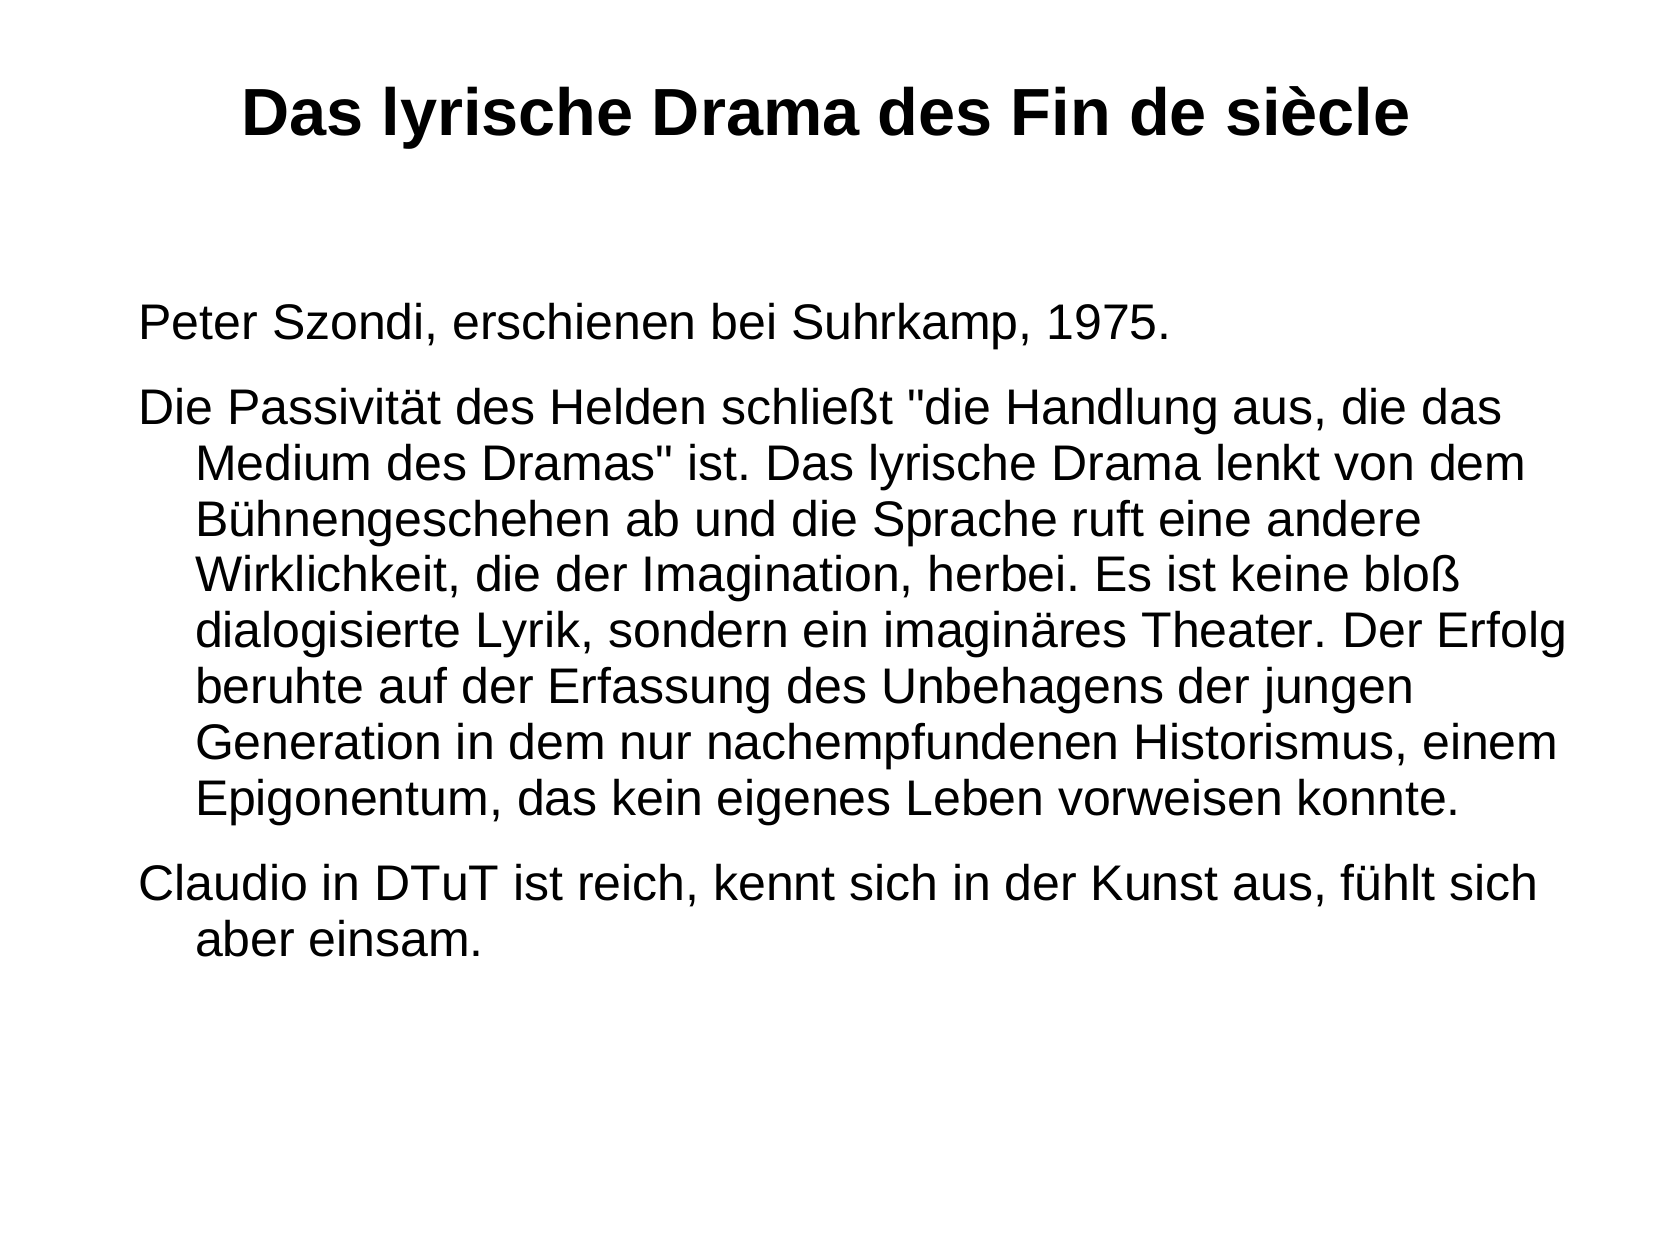

# Das lyrische Drama des Fin de siècle
Peter Szondi, erschienen bei Suhrkamp, 1975.
Die Passivität des Helden schließt "die Handlung aus, die das Medium des Dramas" ist. Das lyrische Drama lenkt von dem Bühnengeschehen ab und die Sprache ruft eine andere Wirklichkeit, die der Imagination, herbei. Es ist keine bloß dialogisierte Lyrik, sondern ein imaginäres Theater. Der Erfolg beruhte auf der Erfassung des Unbehagens der jungen Generation in dem nur nachempfundenen Historismus, einem Epigonentum, das kein eigenes Leben vorweisen konnte.
Claudio in DTuT ist reich, kennt sich in der Kunst aus, fühlt sich aber einsam.